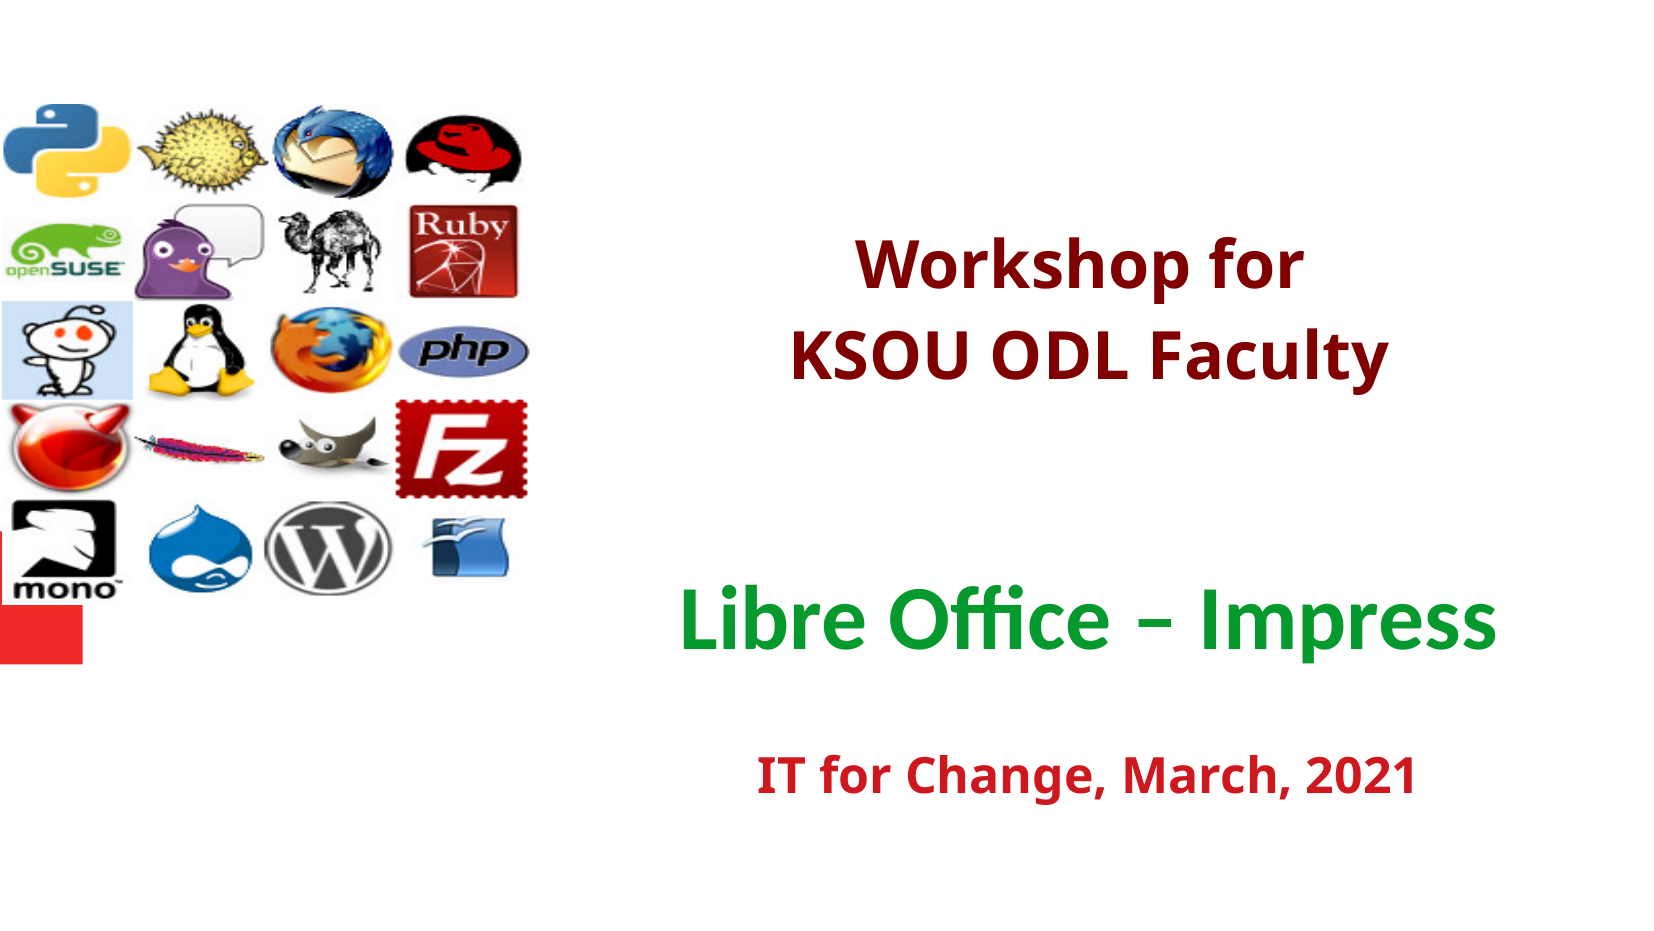

# Workshop for
KSOU ODL Faculty
Libre Office – Impress
IT for Change, March, 2021